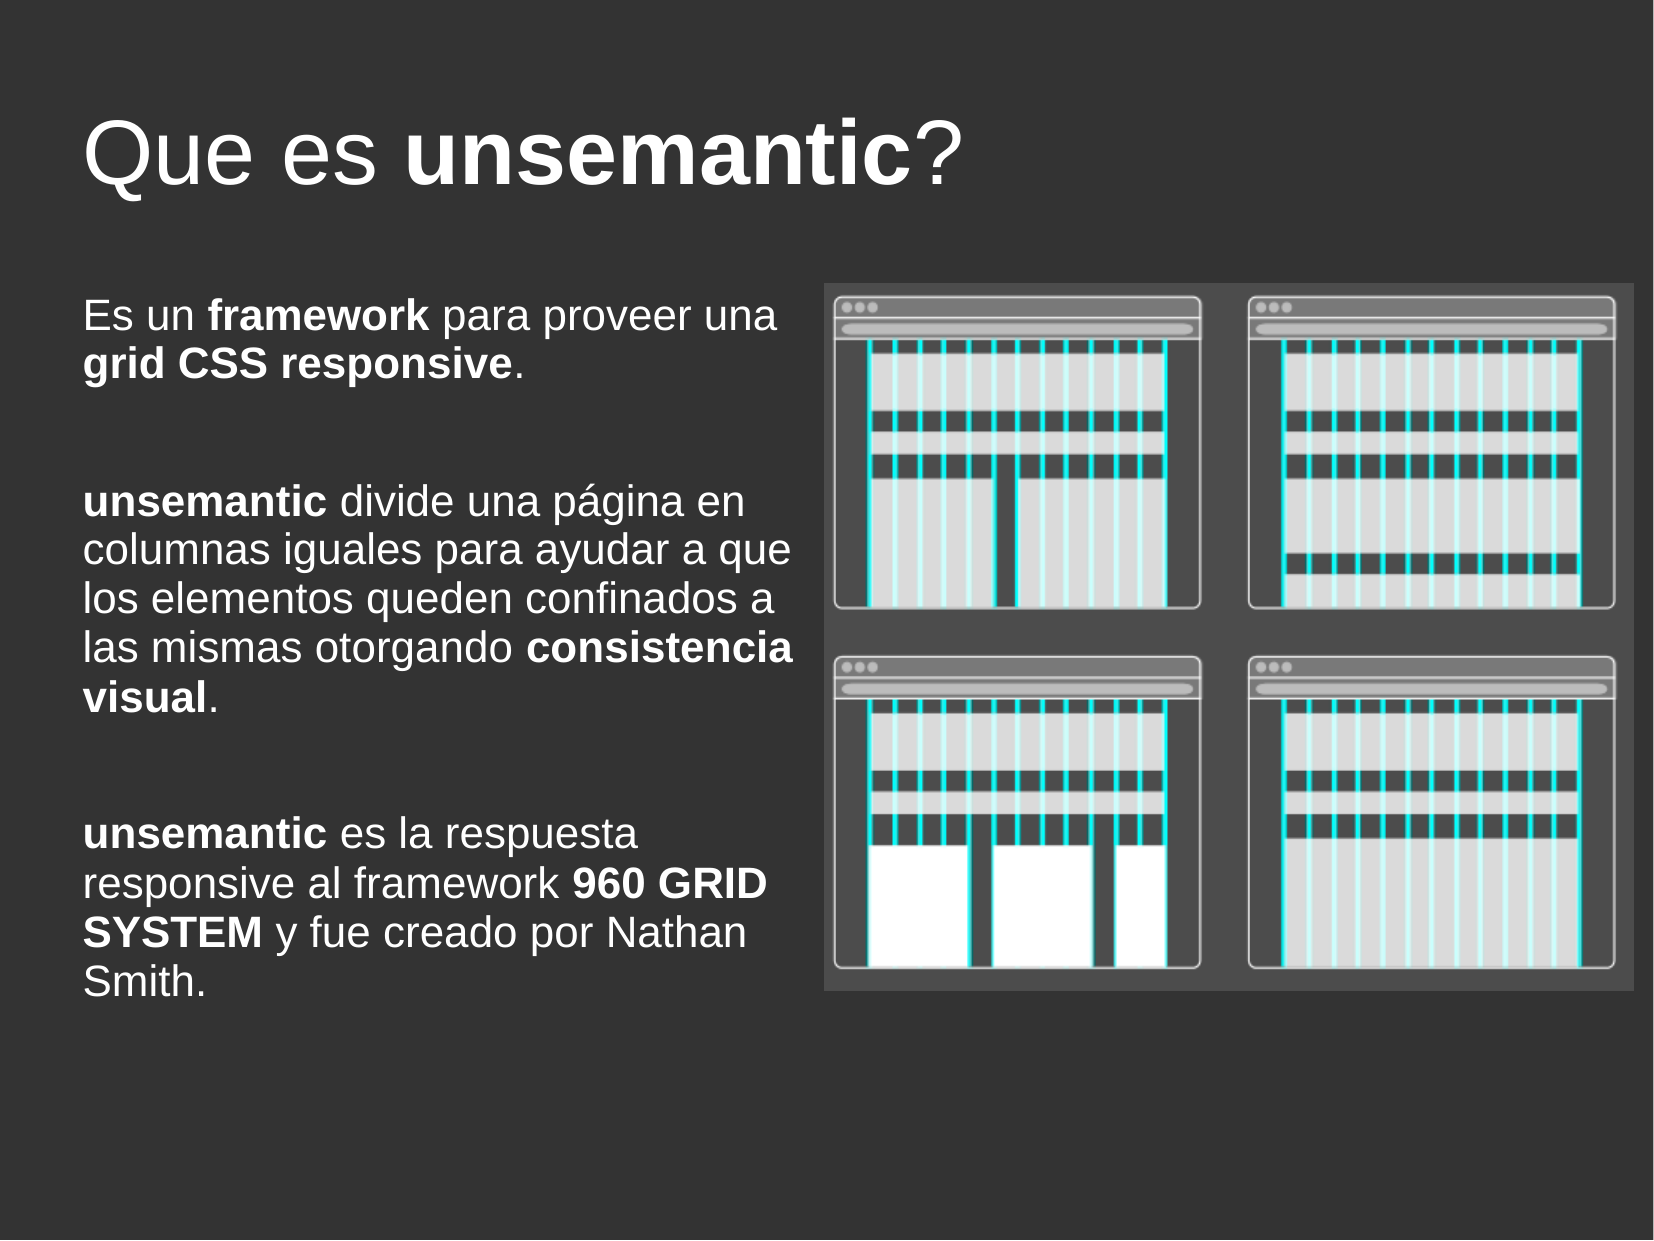

# Que es unsemantic?
Es un framework para proveer una grid CSS responsive.
unsemantic divide una página en columnas iguales para ayudar a que los elementos queden confinados a las mismas otorgando consistencia visual.
unsemantic es la respuesta responsive al framework 960 GRID SYSTEM y fue creado por Nathan Smith.